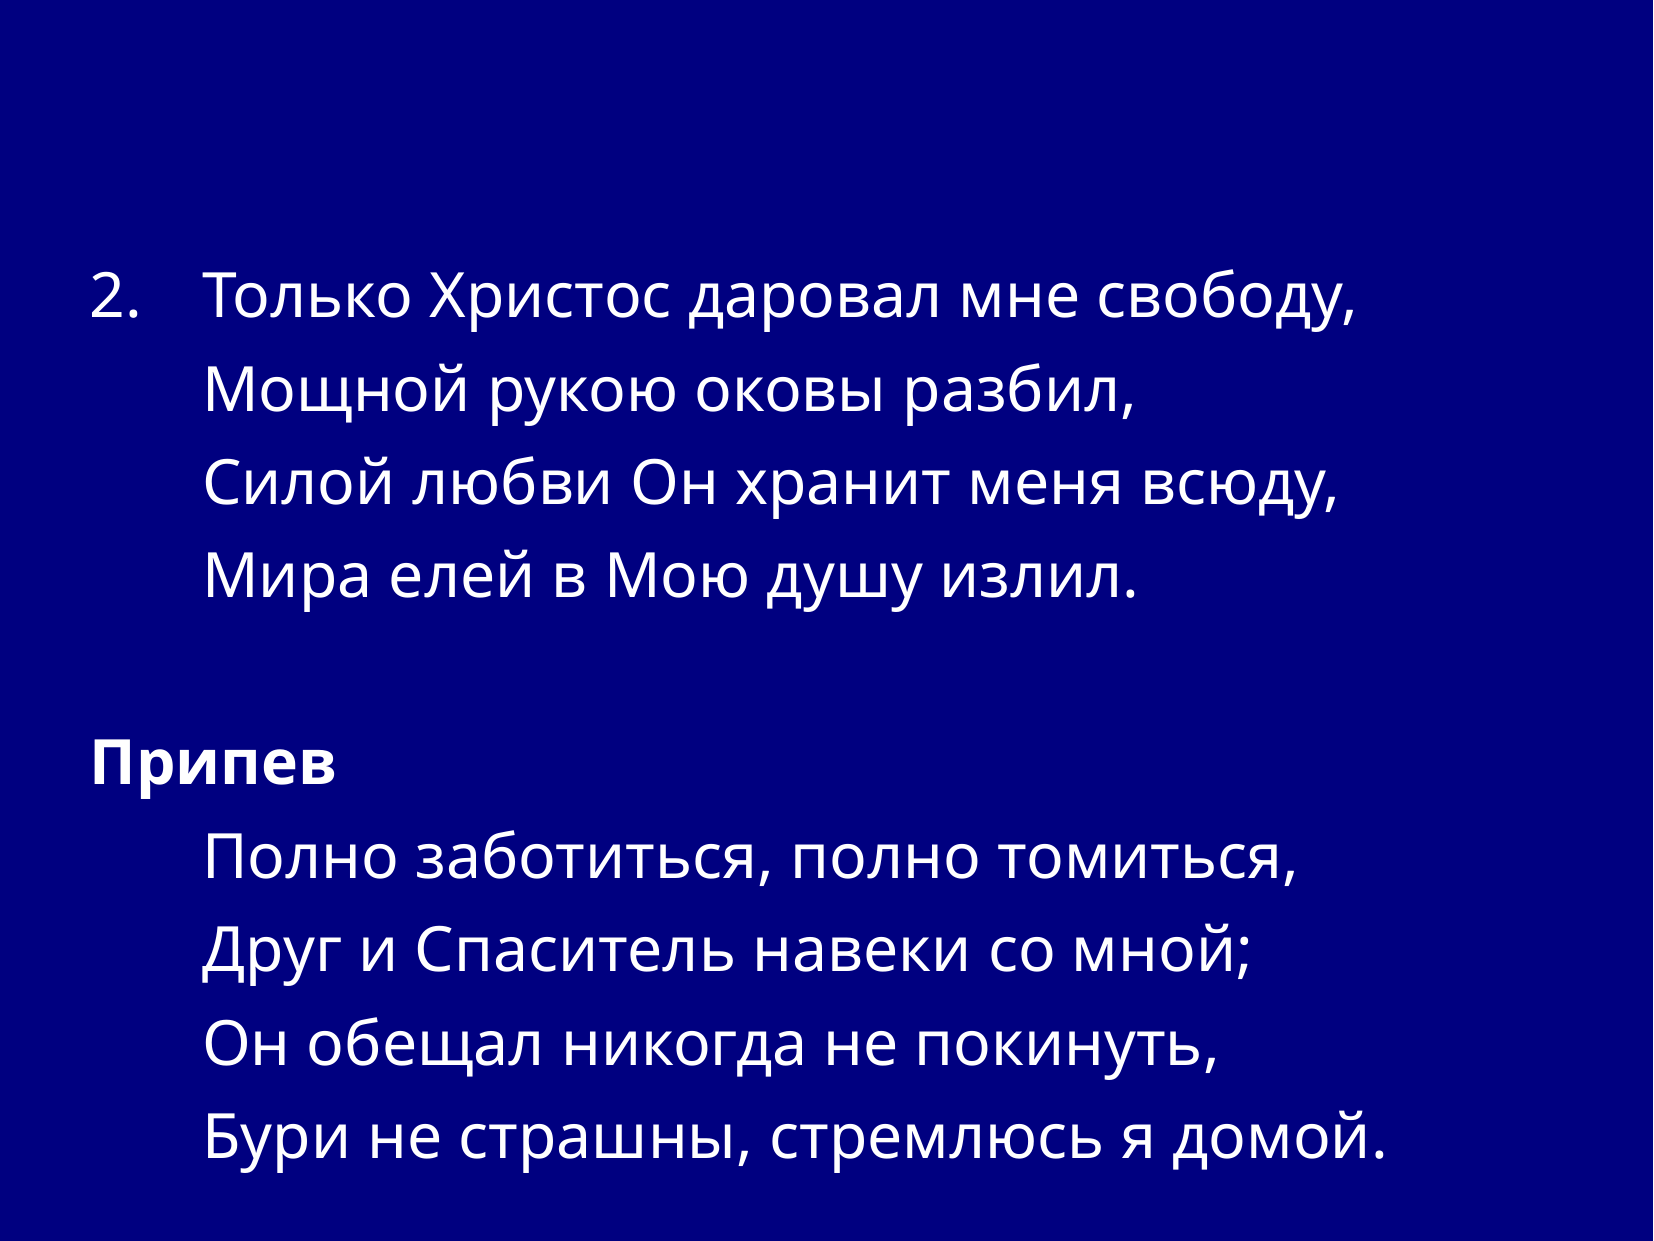

2.	Только Христос даровал мне свободу,
	Мощной рукою оковы разбил,
	Силой любви Он хранит меня всюду,
	Мира елей в Мою душу излил.
Припев
	Полно заботиться, полно томиться,
	Друг и Спаситель навеки со мной;
	Он обещал никогда не покинуть,
	Бури не страшны, стремлюсь я домой.